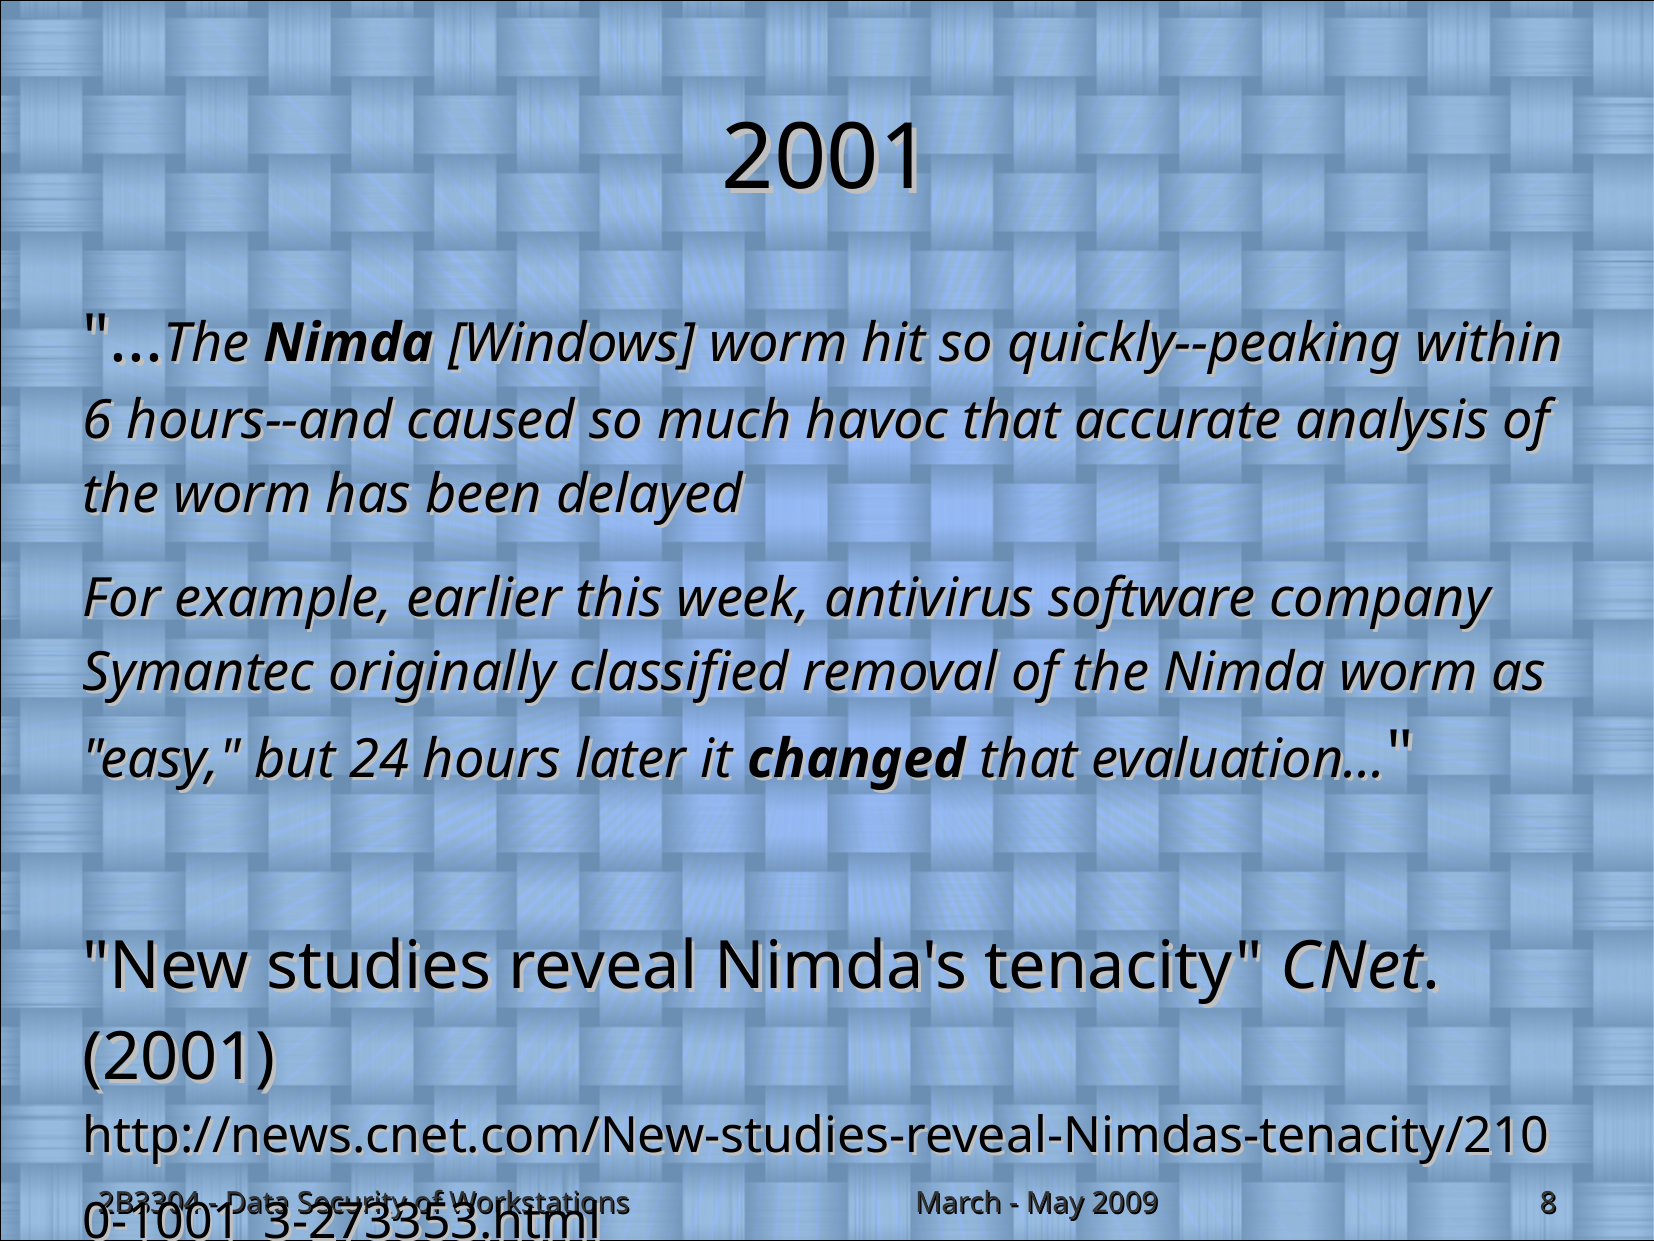

# 2001
"...The Nimda [Windows] worm hit so quickly--peaking within 6 hours--and caused so much havoc that accurate analysis of the worm has been delayed
For example, earlier this week, antivirus software company Symantec originally classified removal of the Nimda worm as "easy," but 24 hours later it changed that evaluation..."
"New studies reveal Nimda's tenacity" CNet. (2001)
http://news.cnet.com/New-studies-reveal-Nimdas-tenacity/2100-1001_3-273353.html